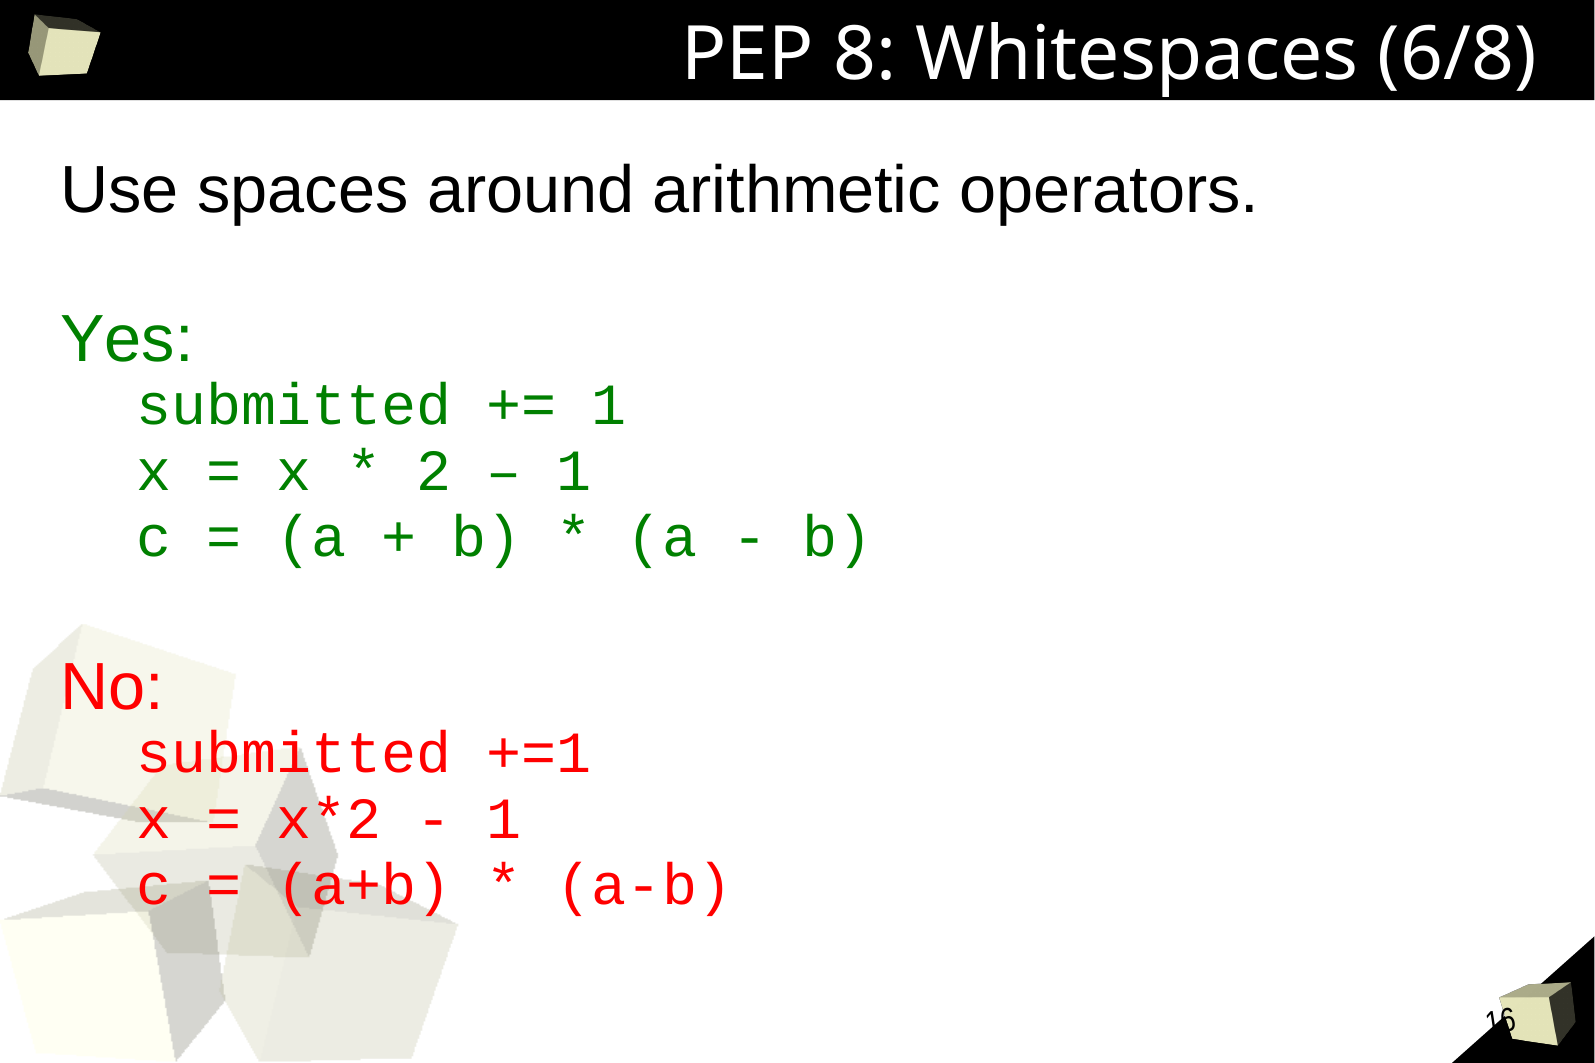

# PEP 8: Whitespaces (6/8)
Use spaces around arithmetic operators.
Yes:
submitted += 1
x = x * 2 – 1
c = (a + b) * (a - b)
No:
submitted +=1
x = x*2 - 1
c = (a+b) * (a-b)